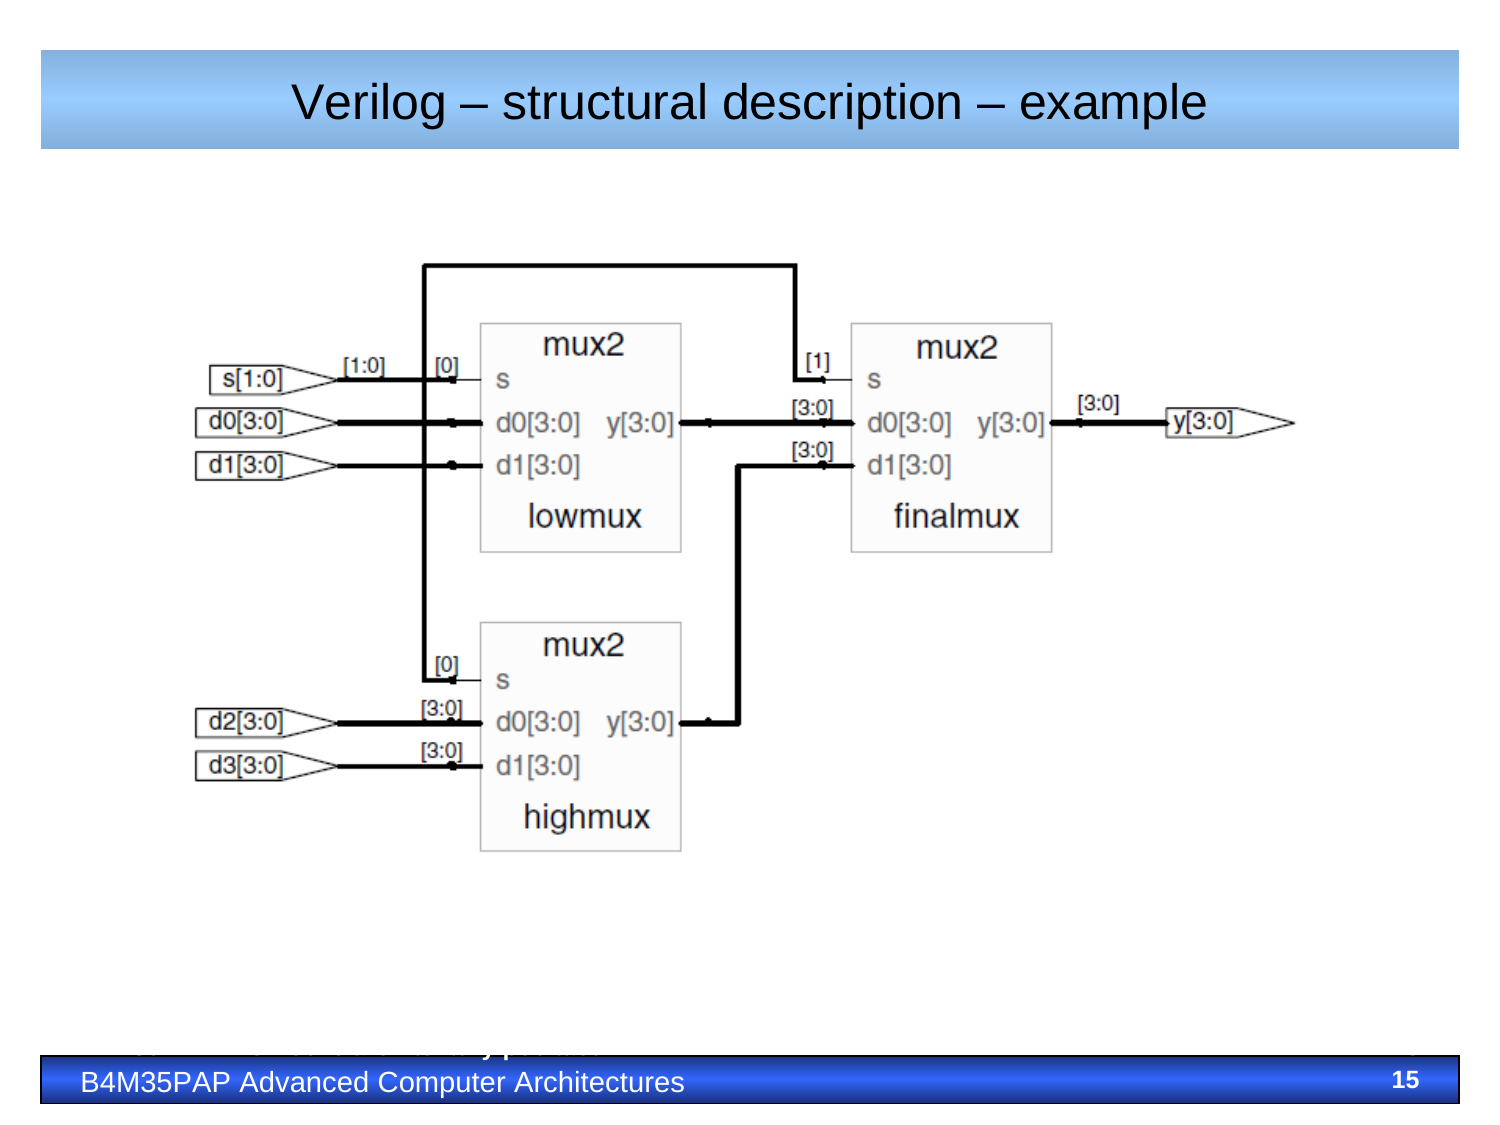

# Verilog – structural description – example
A4M36PAP Pokročilé architektury počítačů